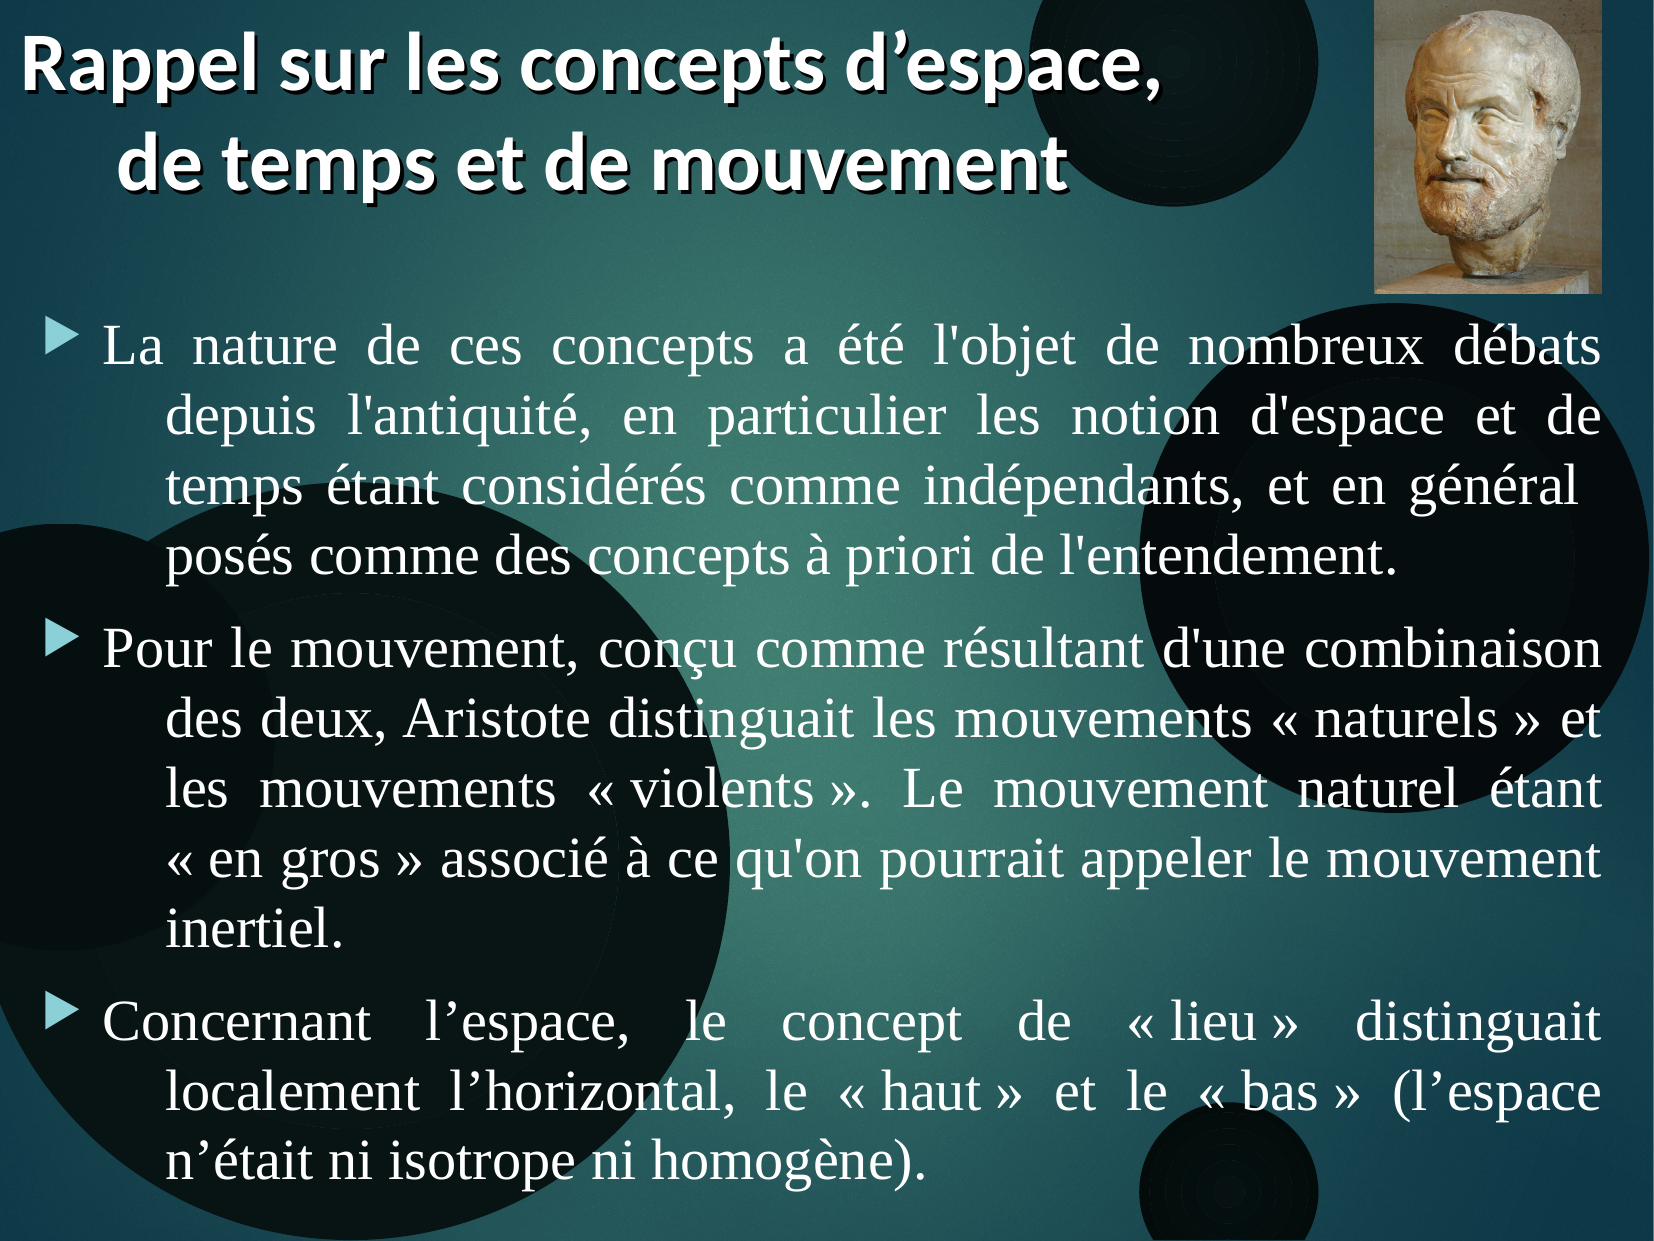

# Rappel sur les concepts d’espace, de temps et de mouvement
La nature de ces concepts a été l'objet de nombreux débats depuis l'antiquité, en particulier les notion d'espace et de temps étant considérés comme indépendants, et en général posés comme des concepts à priori de l'entendement.
Pour le mouvement, conçu comme résultant d'une combinaison des deux, Aristote distinguait les mouvements « naturels » et les mouvements « violents ». Le mouvement naturel étant « en gros » associé à ce qu'on pourrait appeler le mouvement inertiel.
Concernant l’espace, le concept de « lieu » distinguait localement l’horizontal, le « haut » et le « bas » (l’espace n’était ni isotrope ni homogène).